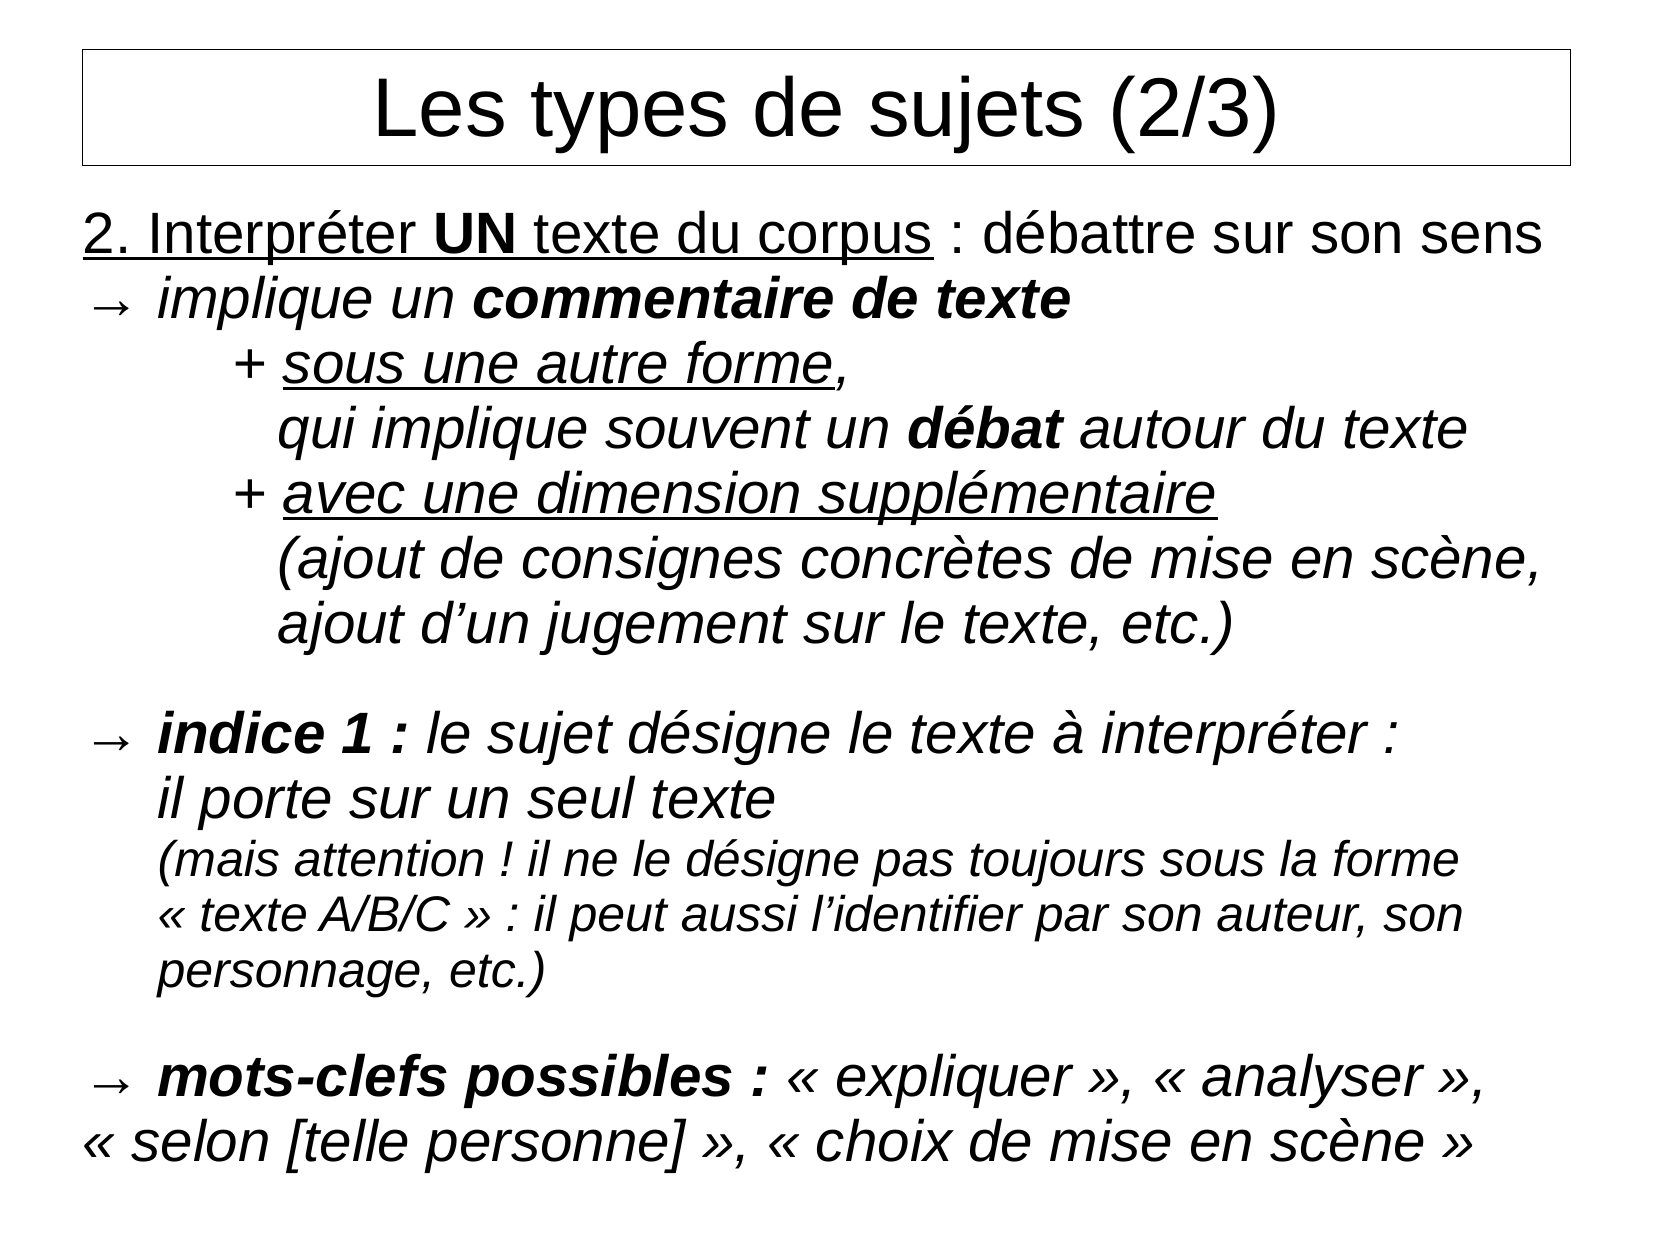

# Les types de sujets (2/3)
2. Interpréter UN texte du corpus : débattre sur son sens
→ implique un commentaire de texte
+ sous une autre forme,
qui implique souvent un débat autour du texte
+ avec une dimension supplémentaire
(ajout de consignes concrètes de mise en scène, ajout d’un jugement sur le texte, etc.)
→ indice 1 : le sujet désigne le texte à interpréter :
il porte sur un seul texte
(mais attention ! il ne le désigne pas toujours sous la forme « texte A/B/C » : il peut aussi l’identifier par son auteur, son personnage, etc.)
→ mots-clefs possibles : « expliquer », « analyser », « selon [telle personne] », « choix de mise en scène »